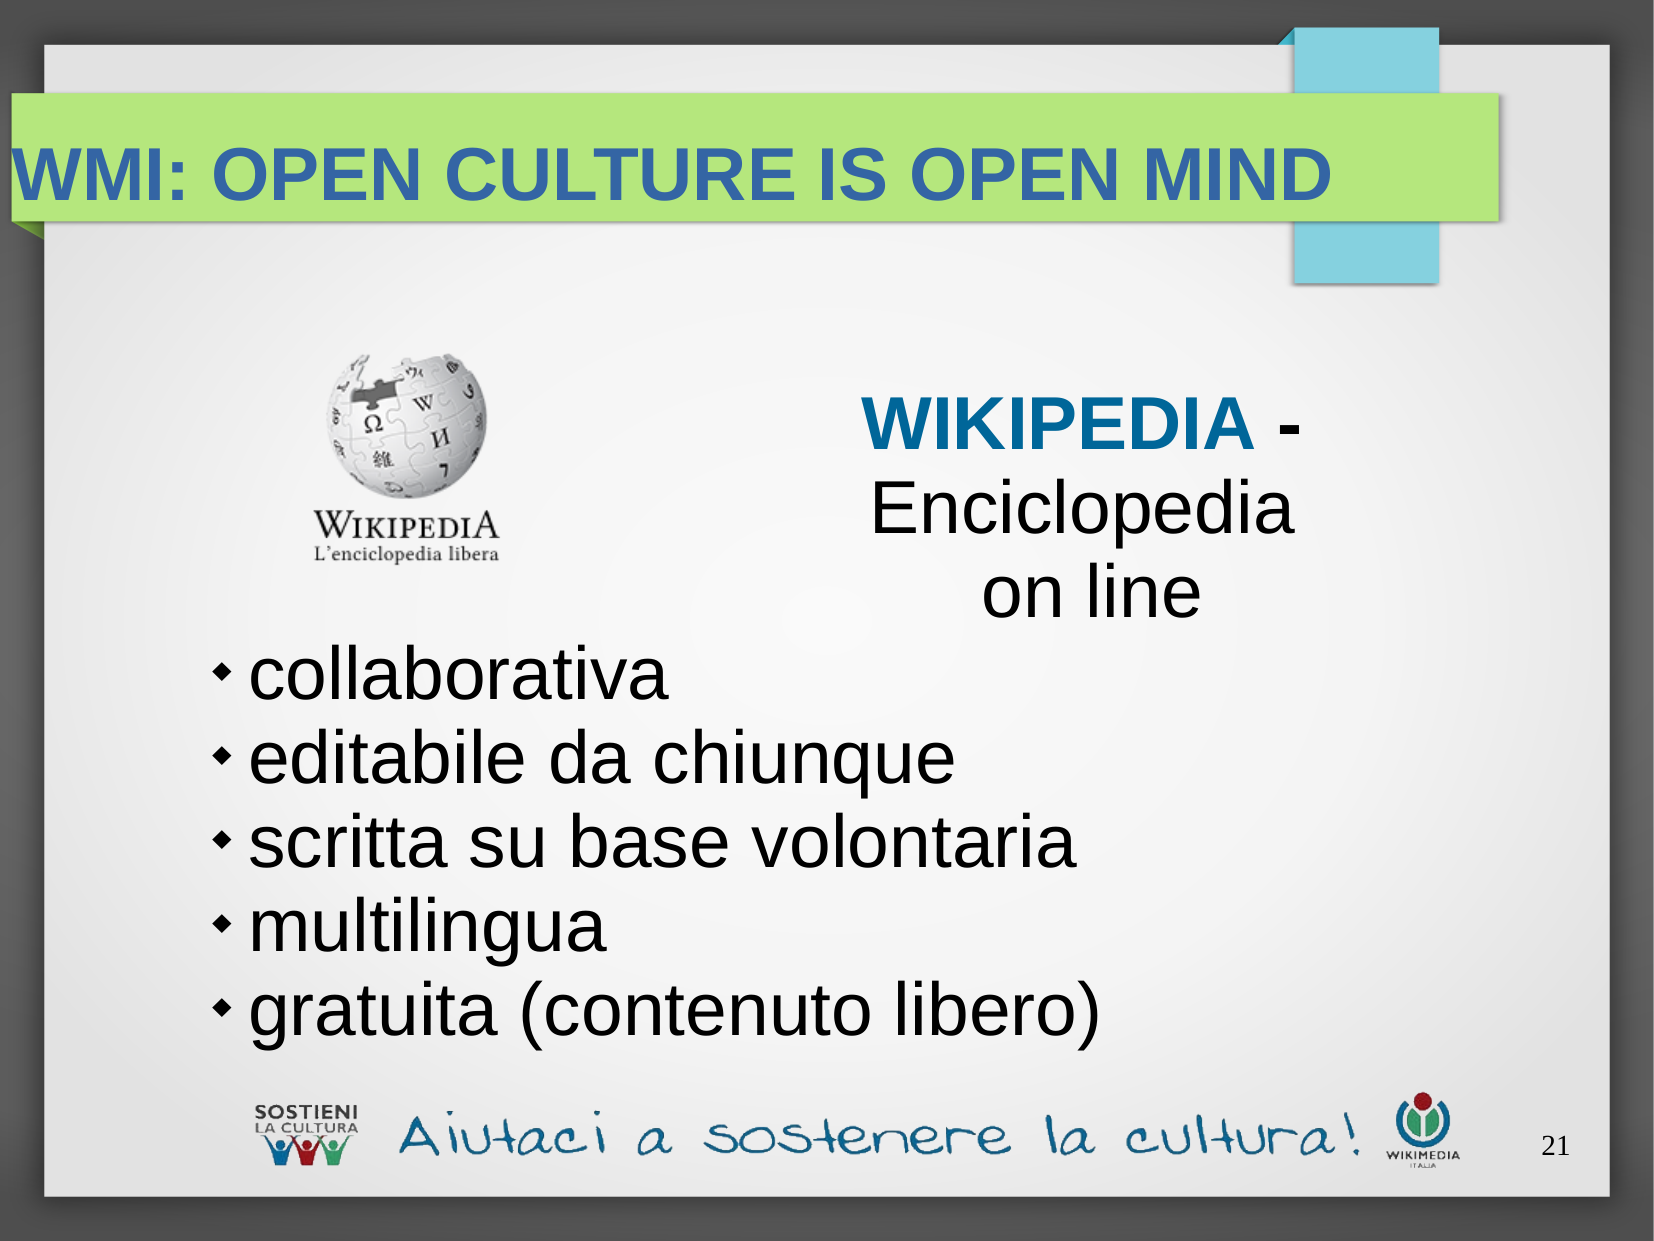

# WMI: OPEN CULTURE IS OPEN MIND
WIKIPEDIA -
Enciclopedia
on line
collaborativa
editabile da chiunque
scritta su base volontaria
multilingua
gratuita (contenuto libero)
21